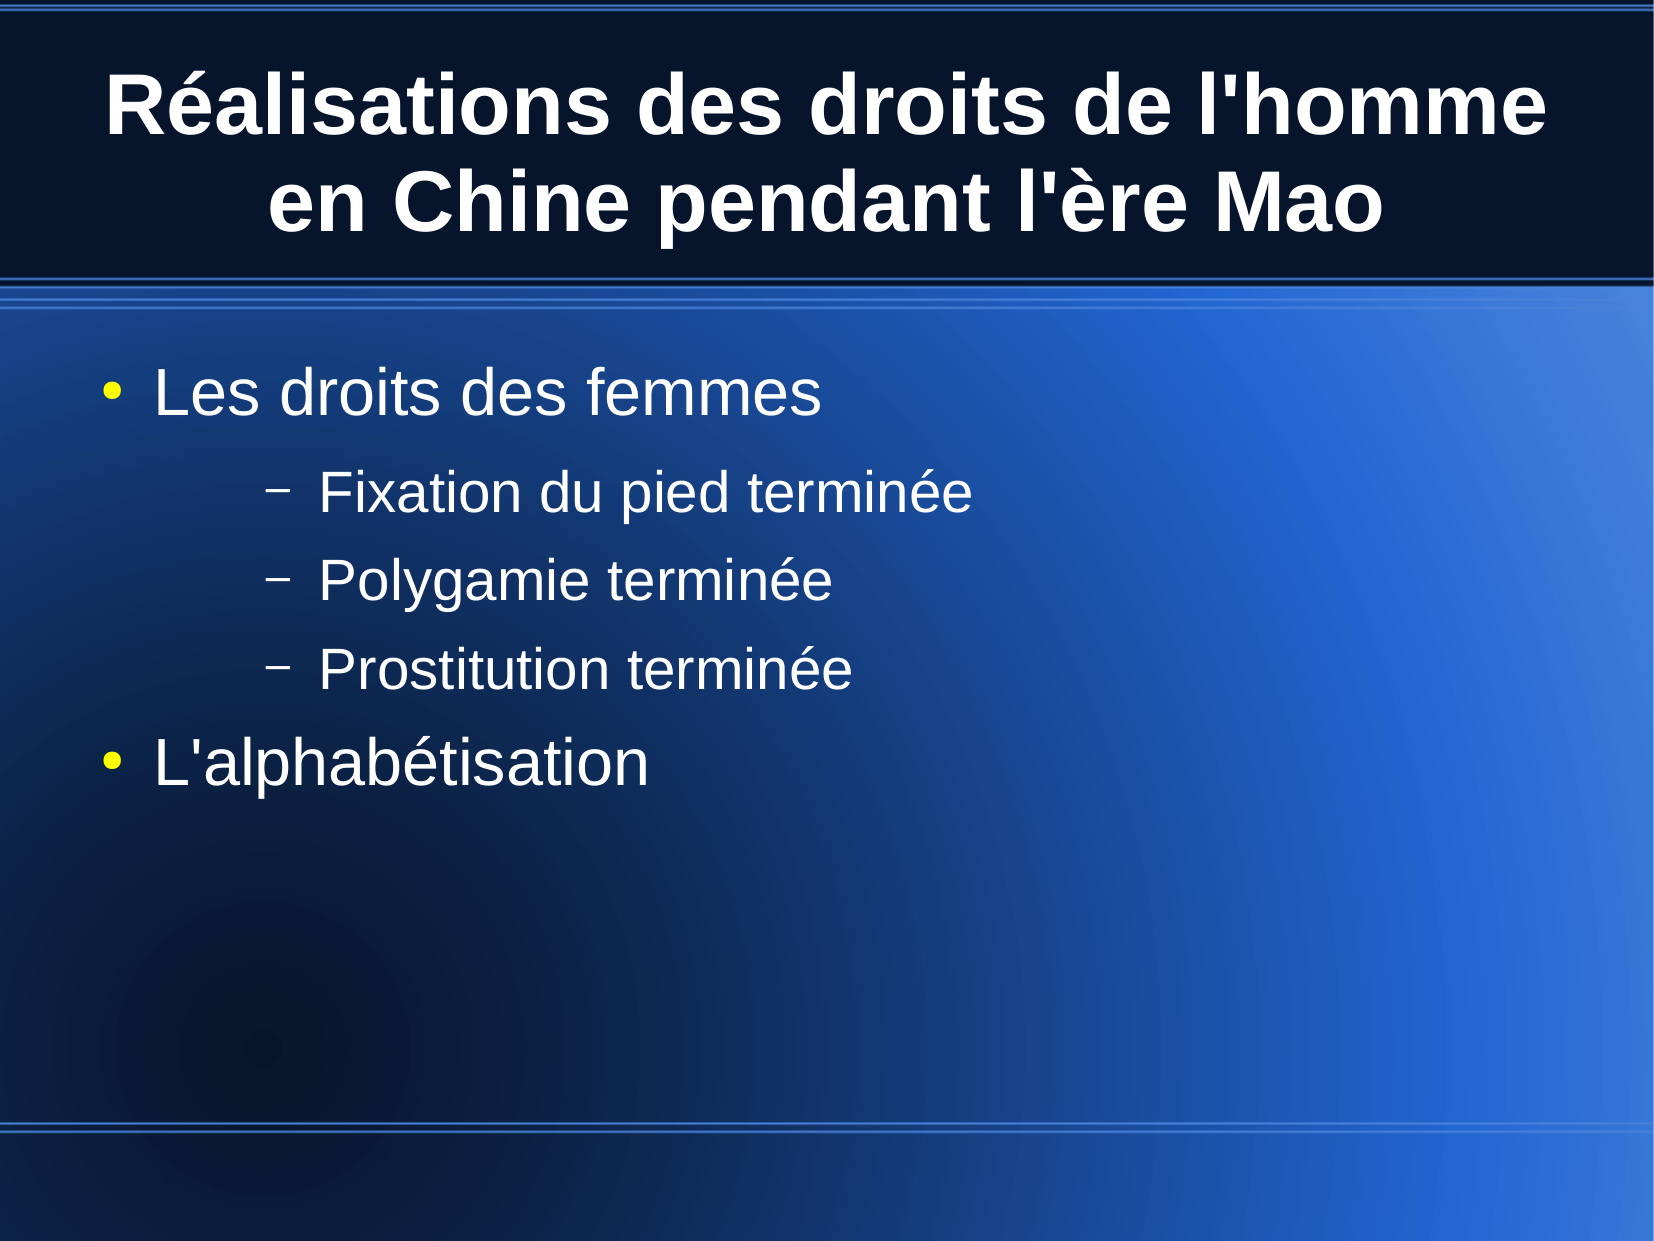

# Réalisations des droits de l'homme en Chine pendant l'ère Mao
Les droits des femmes
Fixation du pied terminée
Polygamie terminée
Prostitution terminée
L'alphabétisation